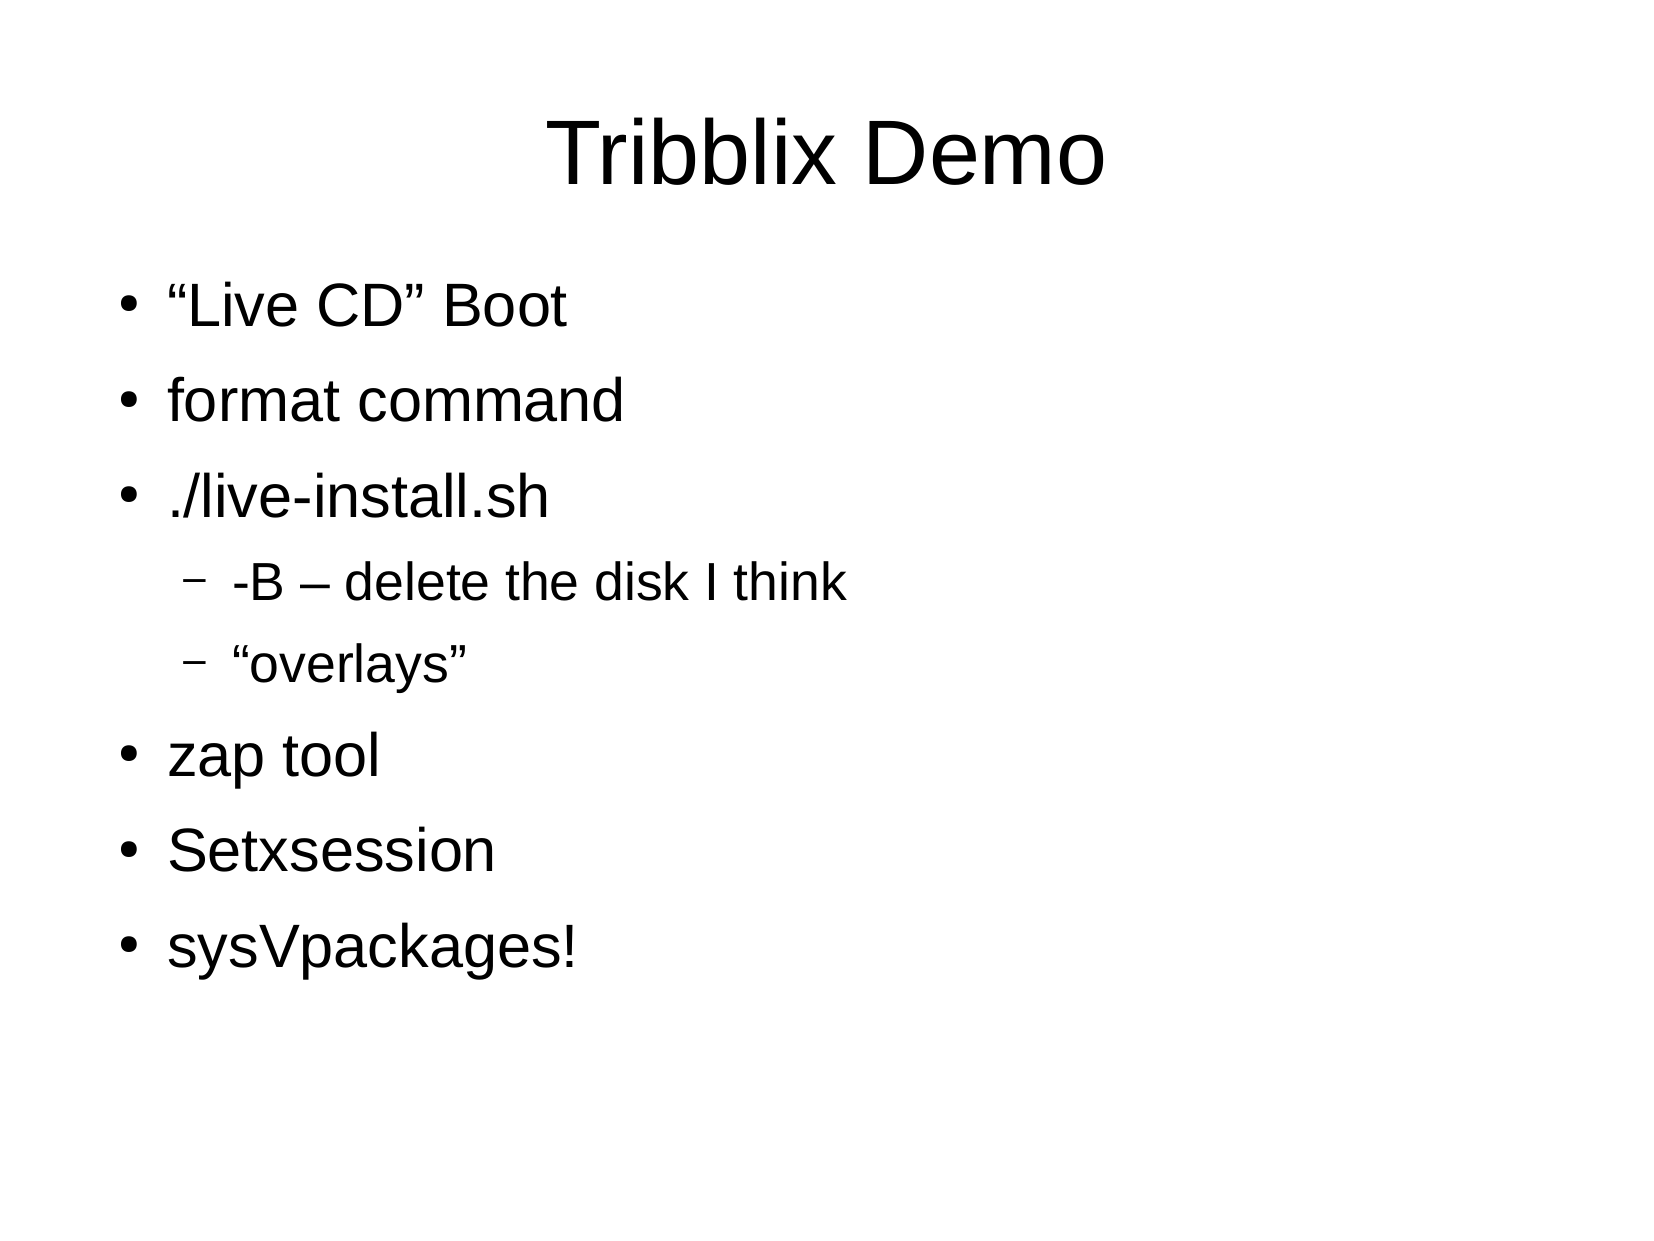

# Tribblix Demo
“Live CD” Boot
format command
./live-install.sh
-B – delete the disk I think
“overlays”
zap tool
Setxsession
sysVpackages!